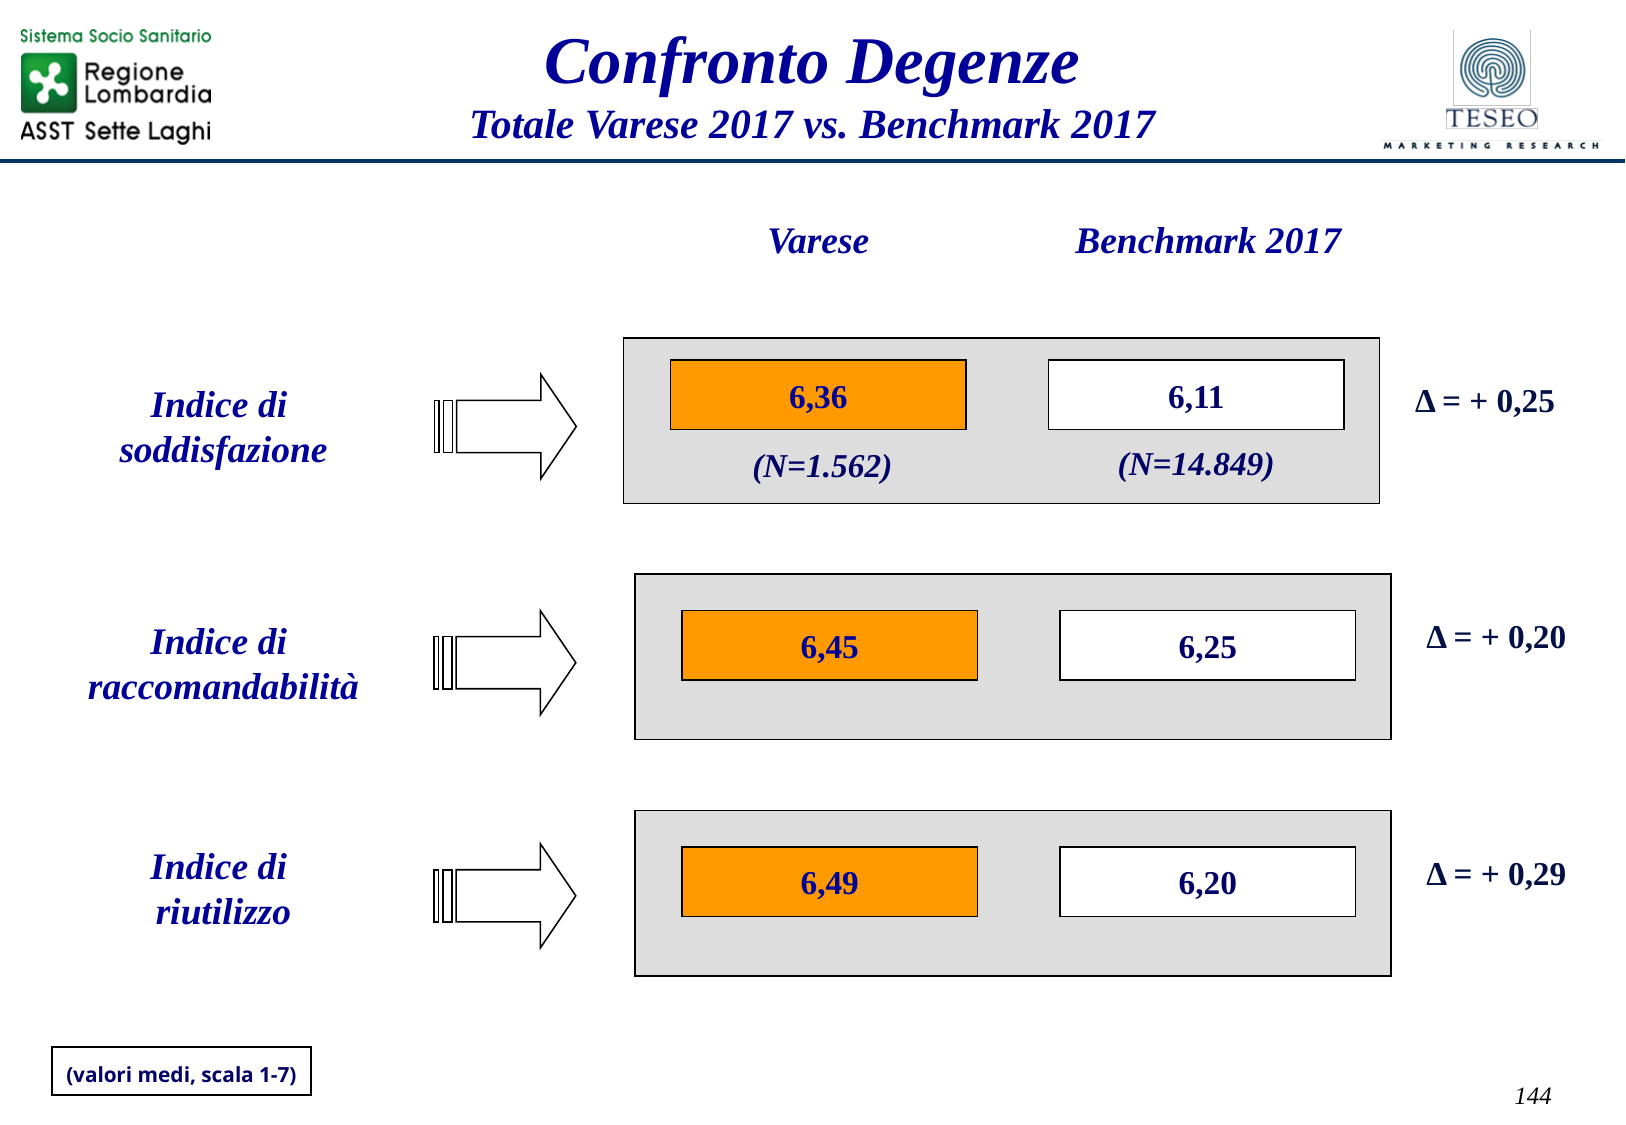

Confronto Degenze
Totale Varese 2017 vs. Benchmark 2017
Varese
Benchmark 2017
6,36
6,11
Indice di
soddisfazione
Δ = + 0,25
(N=14.849)
(N=1.562)
Δ = + 0,20
Indice di
raccomandabilità
6,45
6,25
Indice di
riutilizzo
Δ = + 0,29
6,49
6,20
(valori medi, scala 1-7)